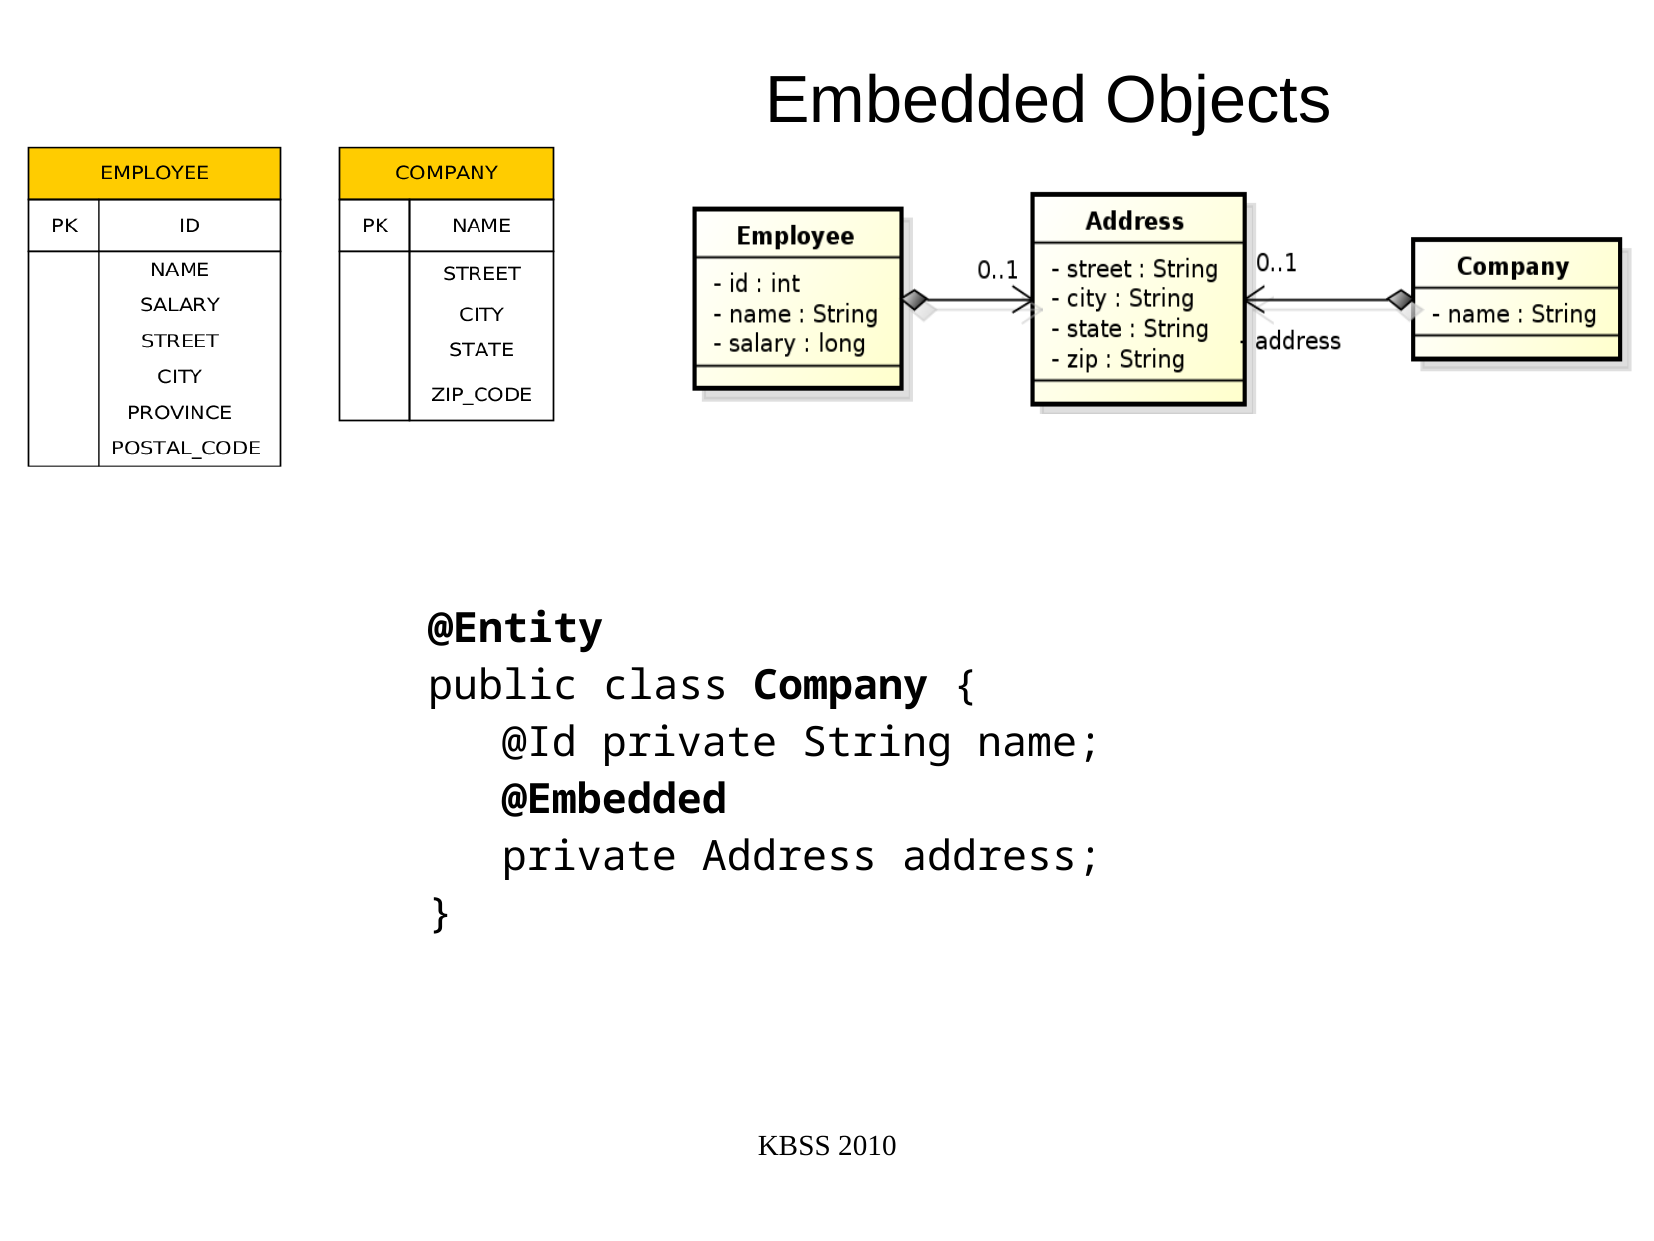

# Embedded Objects
@Entity
public class Company {
	@Id private String name;
	@Embedded
	private Address address;
}
KBSS 2010